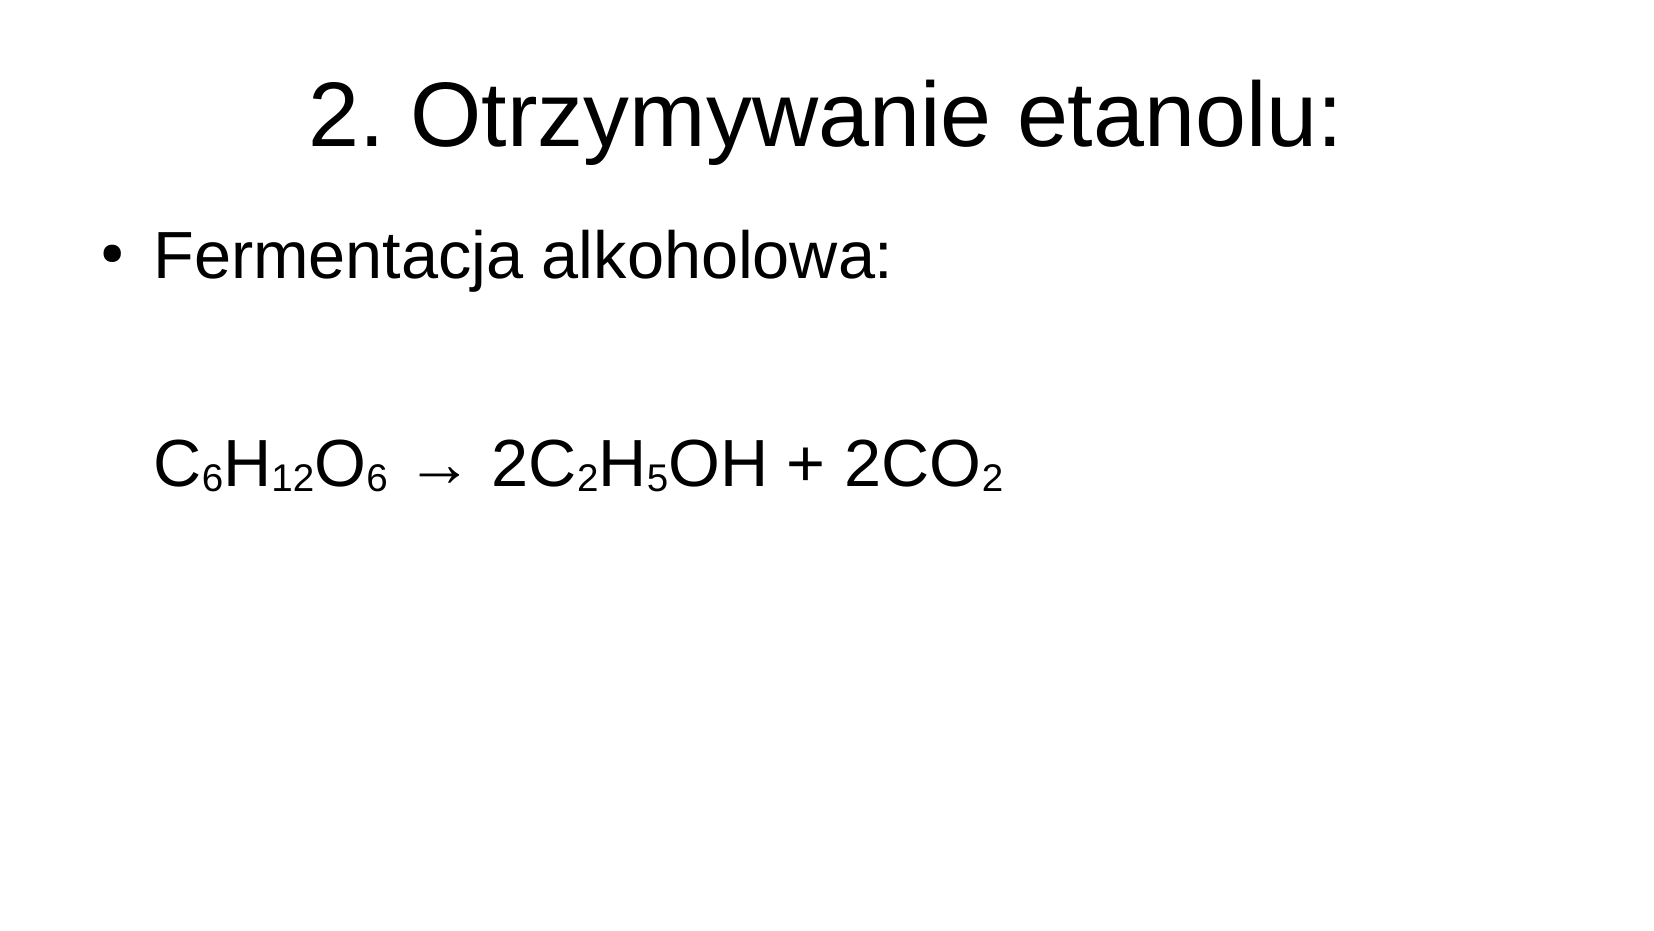

# 2. Otrzymywanie etanolu:
Fermentacja alkoholowa:
C6H12O6 → 2C2H5OH + 2CO2